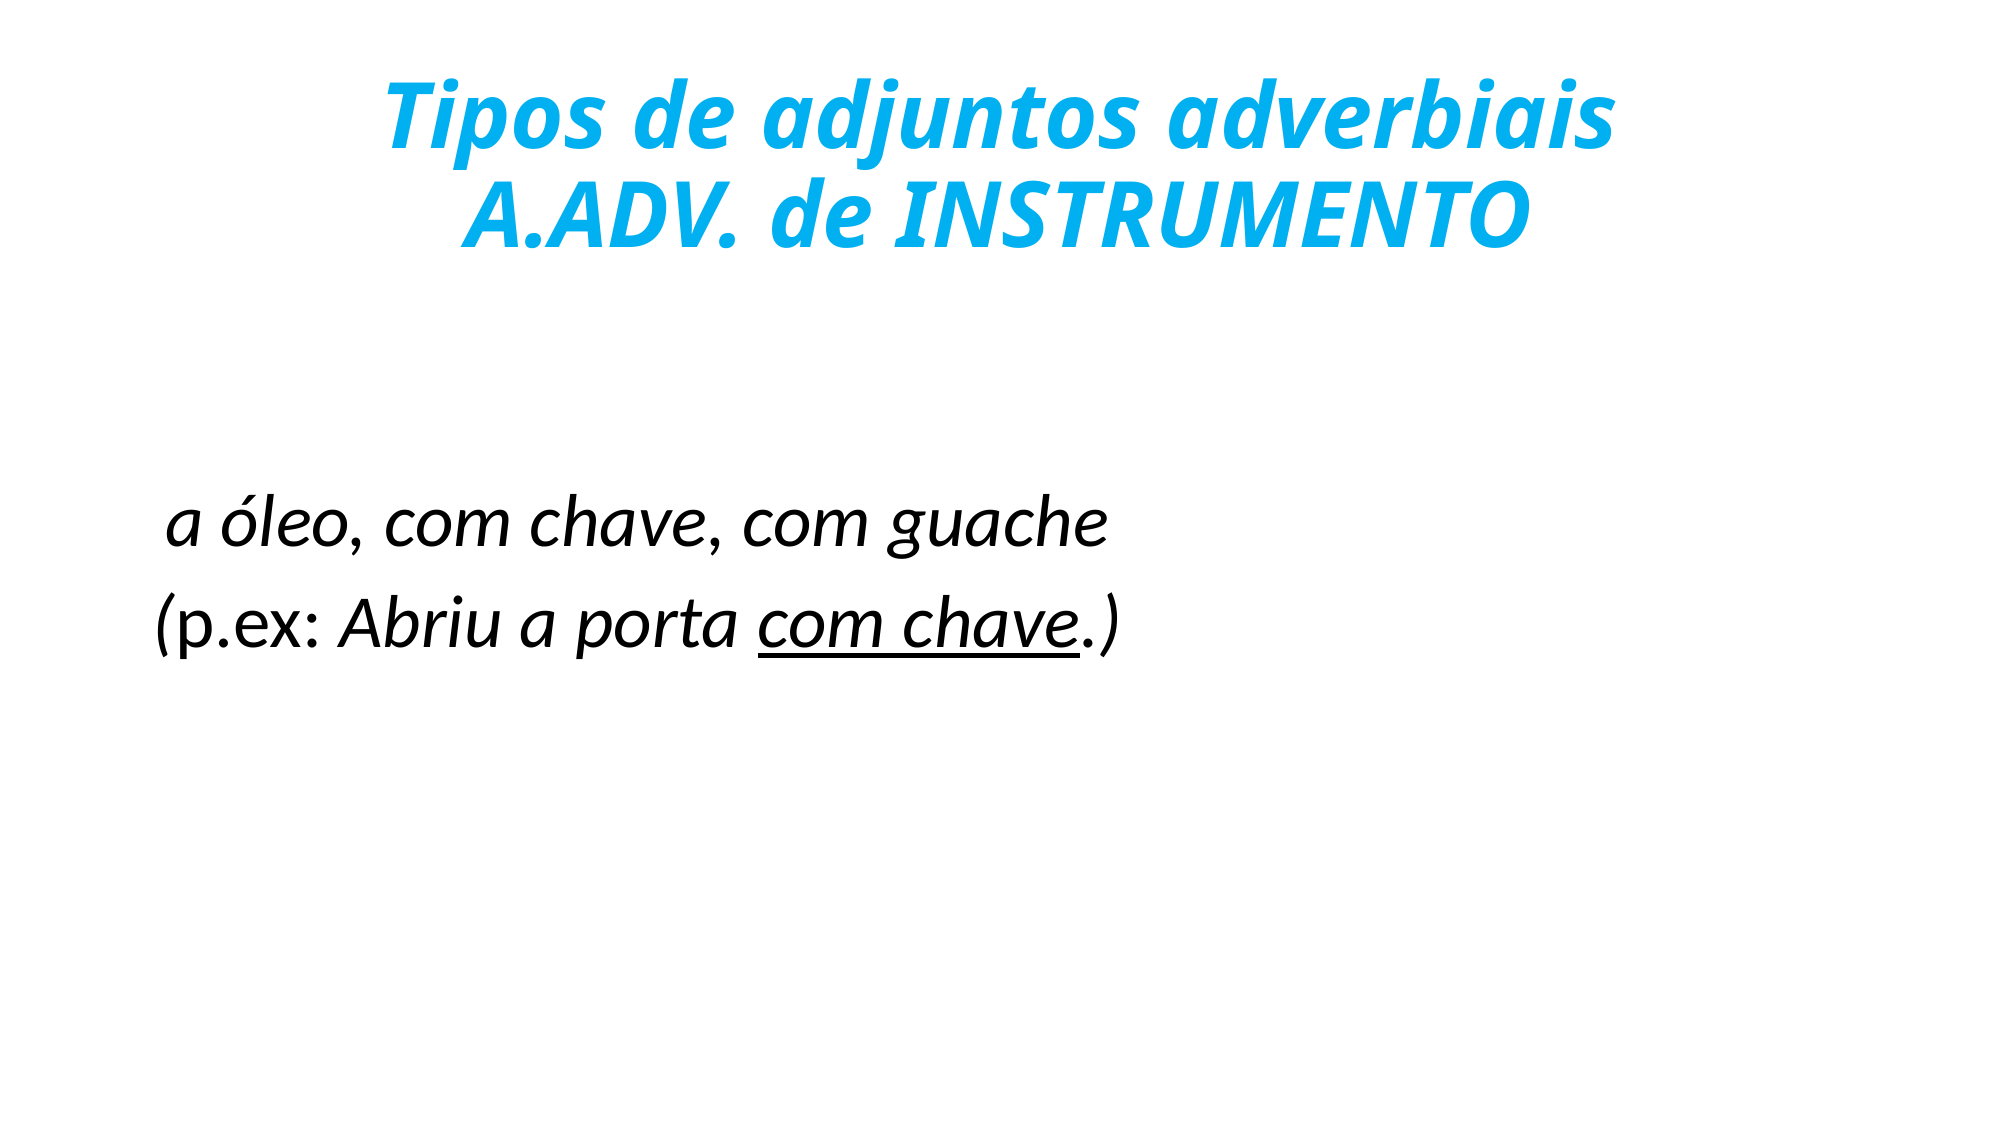

# Tipos de adjuntos adverbiais A.ADV. de INSTRUMENTO
a óleo, com chave, com guache
(p.ex: Abriu a porta com chave.)